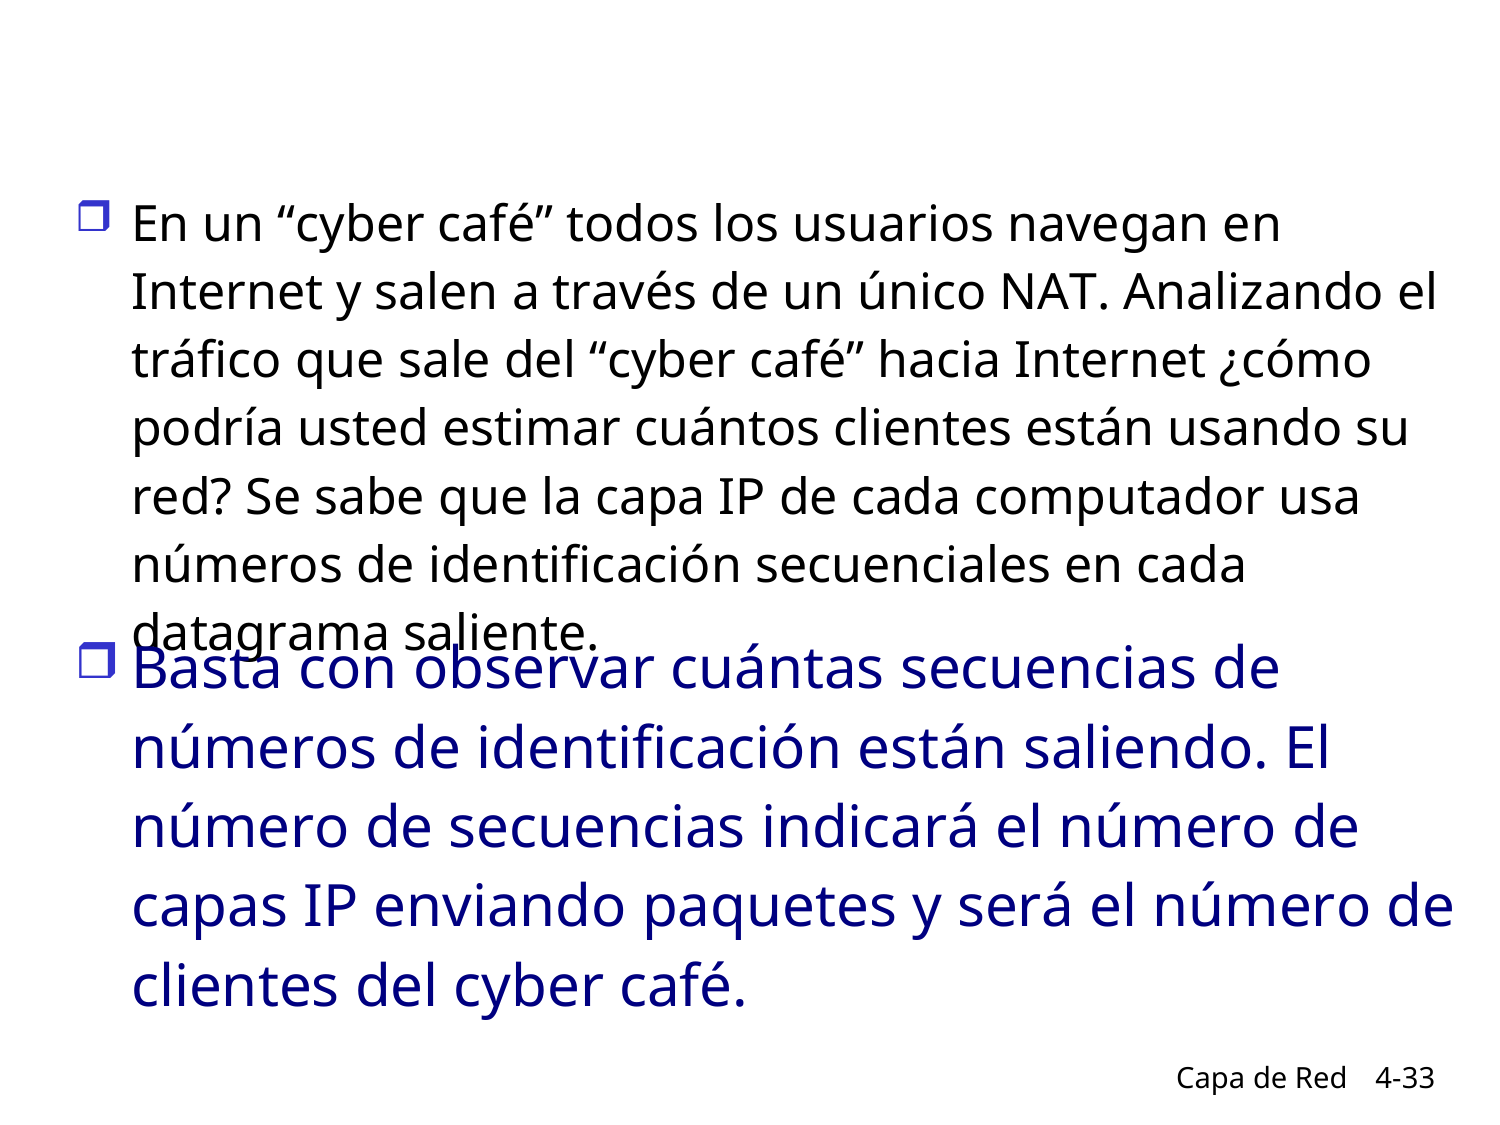

#
En un “cyber café” todos los usuarios navegan en Internet y salen a través de un único NAT. Analizando el tráfico que sale del “cyber café” hacia Internet ¿cómo podría usted estimar cuántos clientes están usando su red? Se sabe que la capa IP de cada computador usa números de identificación secuenciales en cada datagrama saliente.
Basta con observar cuántas secuencias de números de identificación están saliendo. El número de secuencias indicará el número de capas IP enviando paquetes y será el número de clientes del cyber café.
33